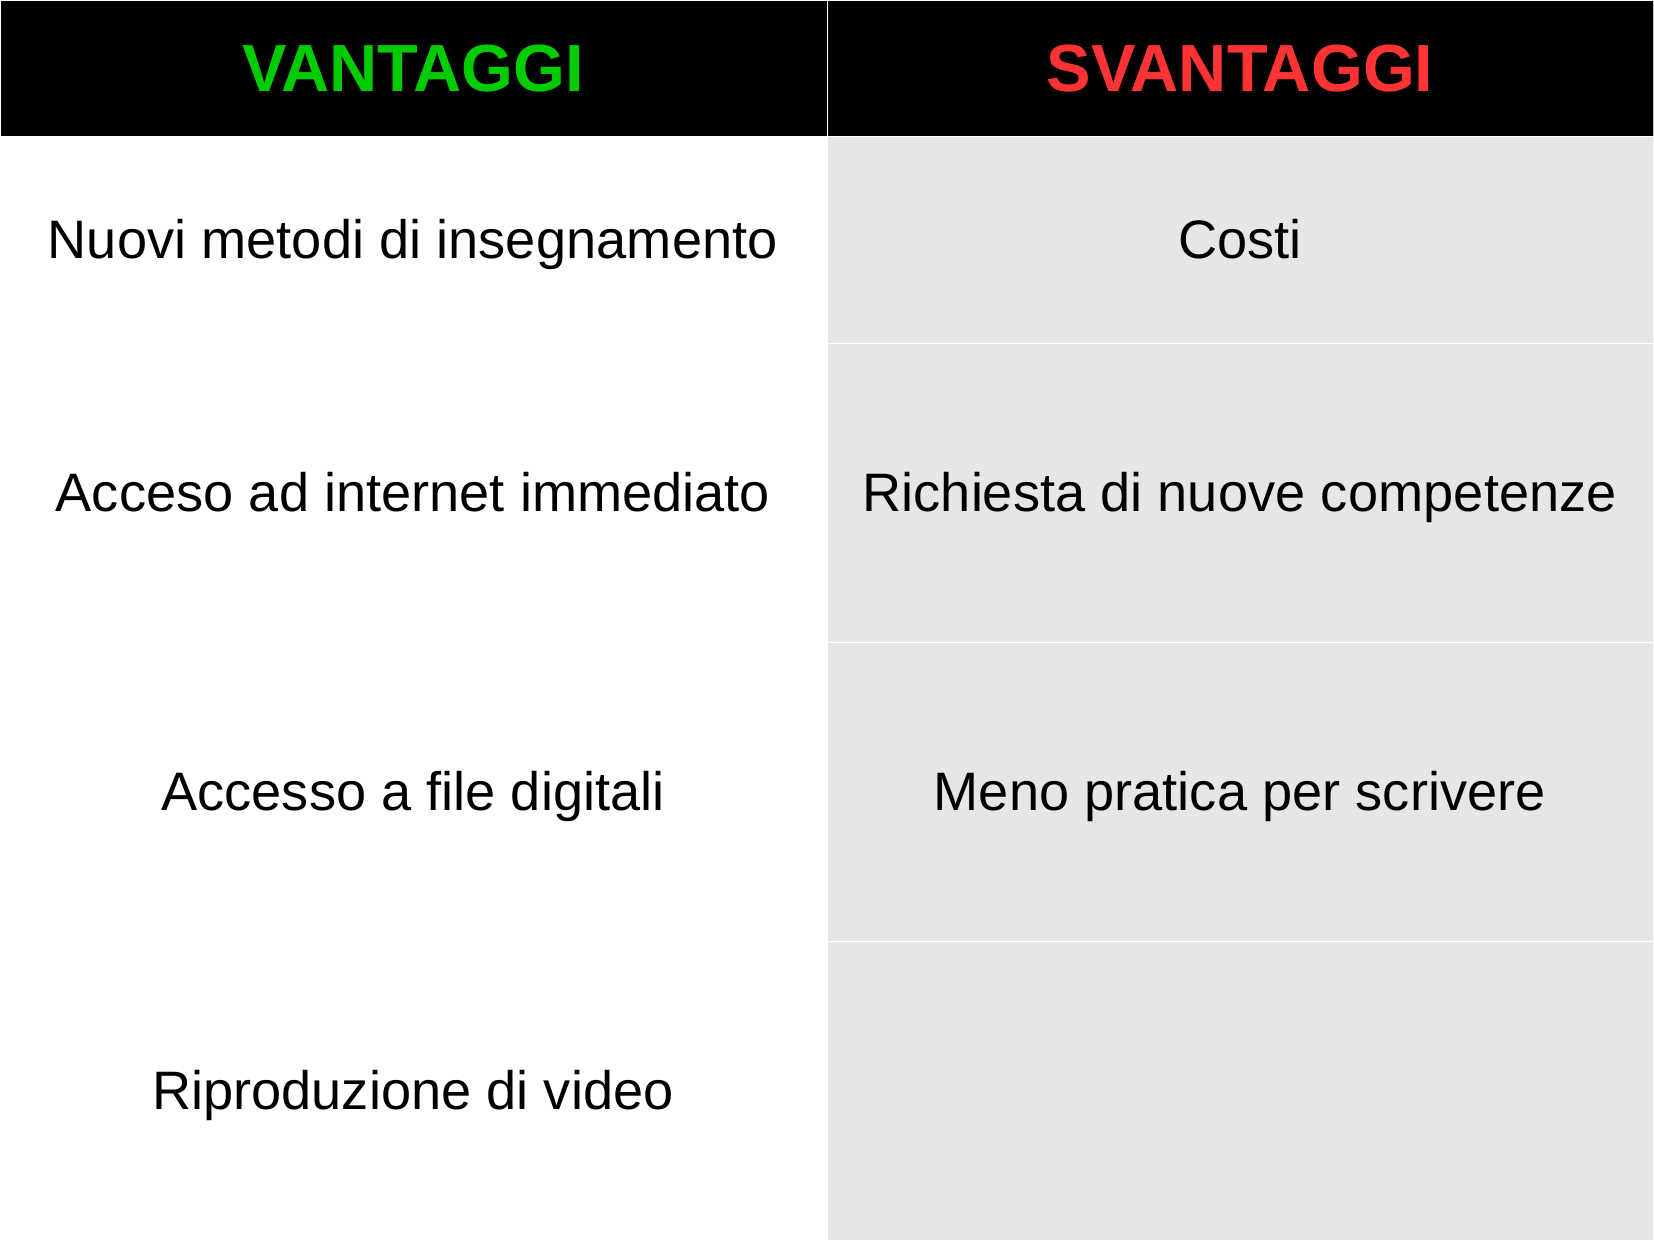

| VANTAGGI | SVANTAGGI |
| --- | --- |
| Nuovi metodi di insegnamento | Costi |
| Acceso ad internet immediato | Richiesta di nuove competenze |
| Accesso a file digitali | Meno pratica per scrivere |
| Riproduzione di video | |